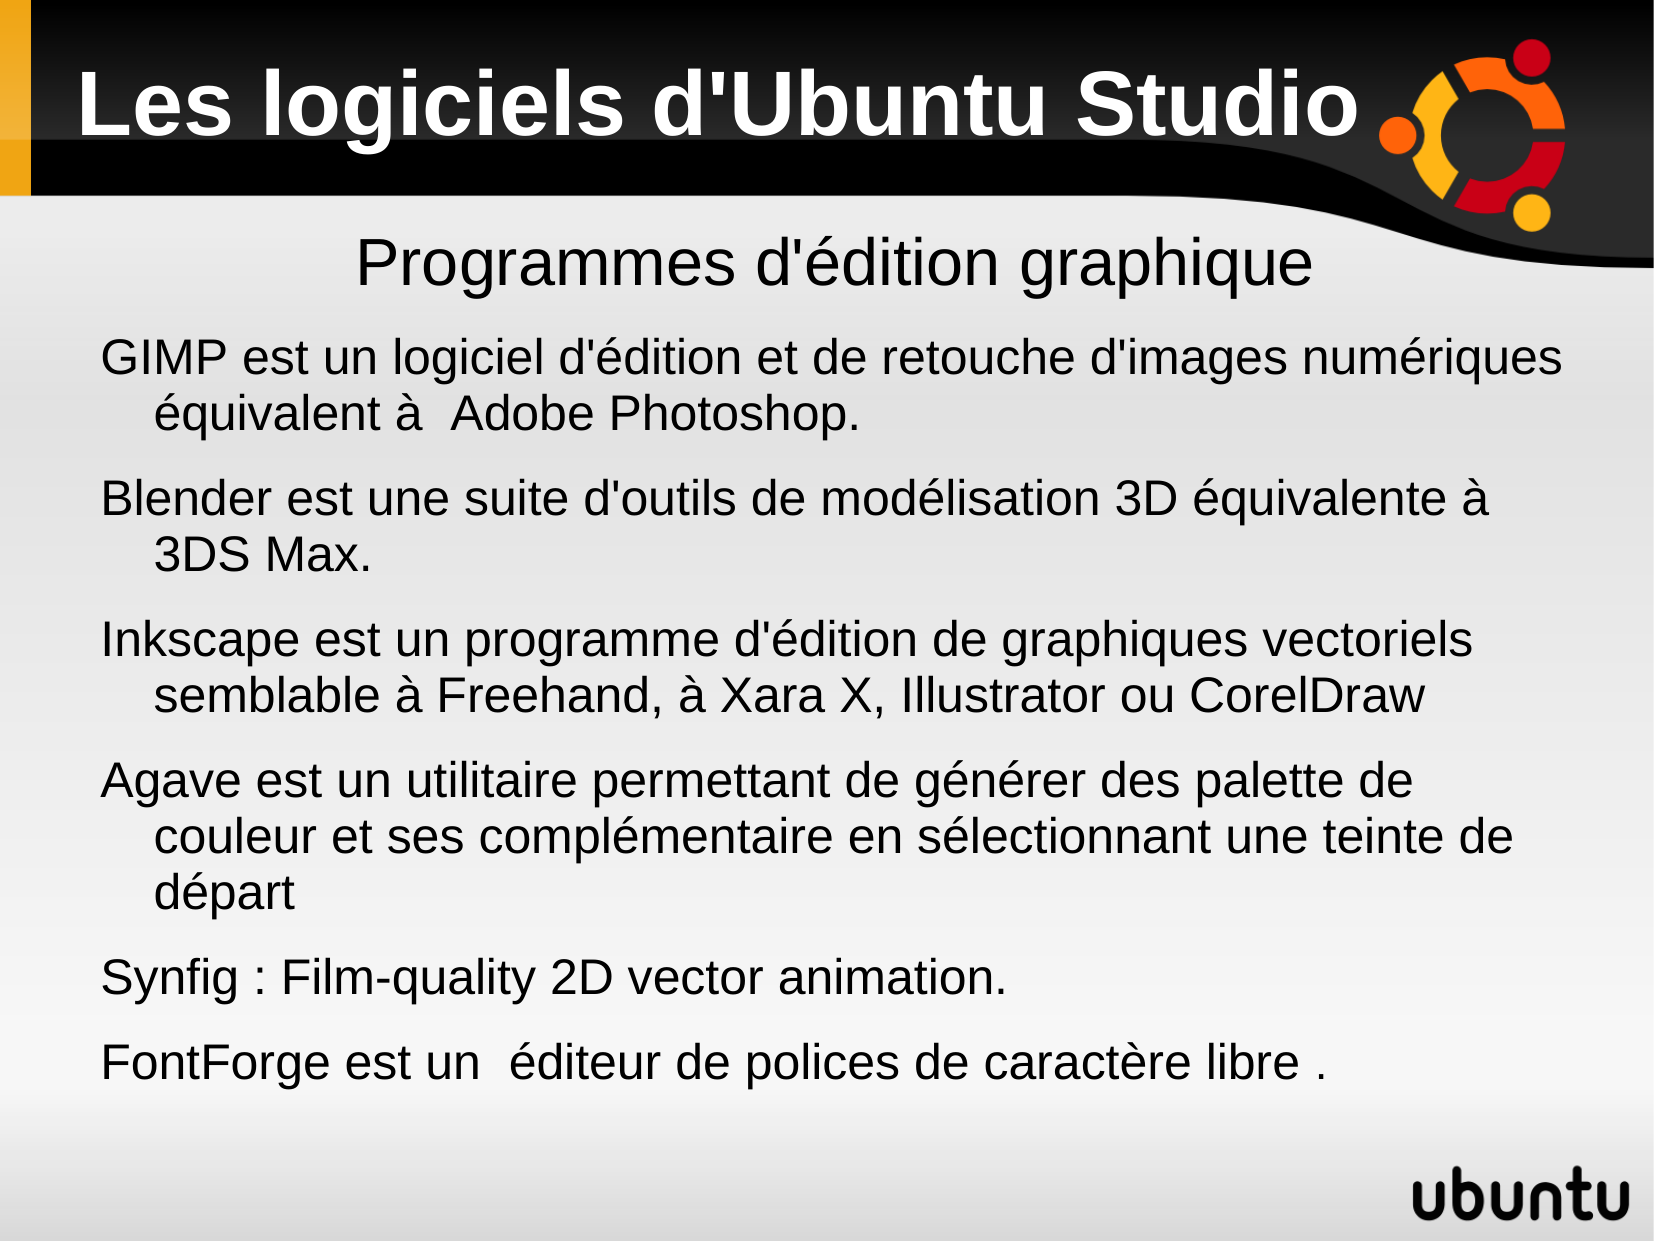

# Les logiciels d'Ubuntu Studio
Programmes d'édition graphique
GIMP est un logiciel d'édition et de retouche d'images numériques équivalent à Adobe Photoshop.
Blender est une suite d'outils de modélisation 3D équivalente à 3DS Max.
Inkscape est un programme d'édition de graphiques vectoriels semblable à Freehand, à Xara X, Illustrator ou CorelDraw
Agave est un utilitaire permettant de générer des palette de couleur et ses complémentaire en sélectionnant une teinte de départ
Synfig : Film-quality 2D vector animation.
FontForge est un éditeur de polices de caractère libre .